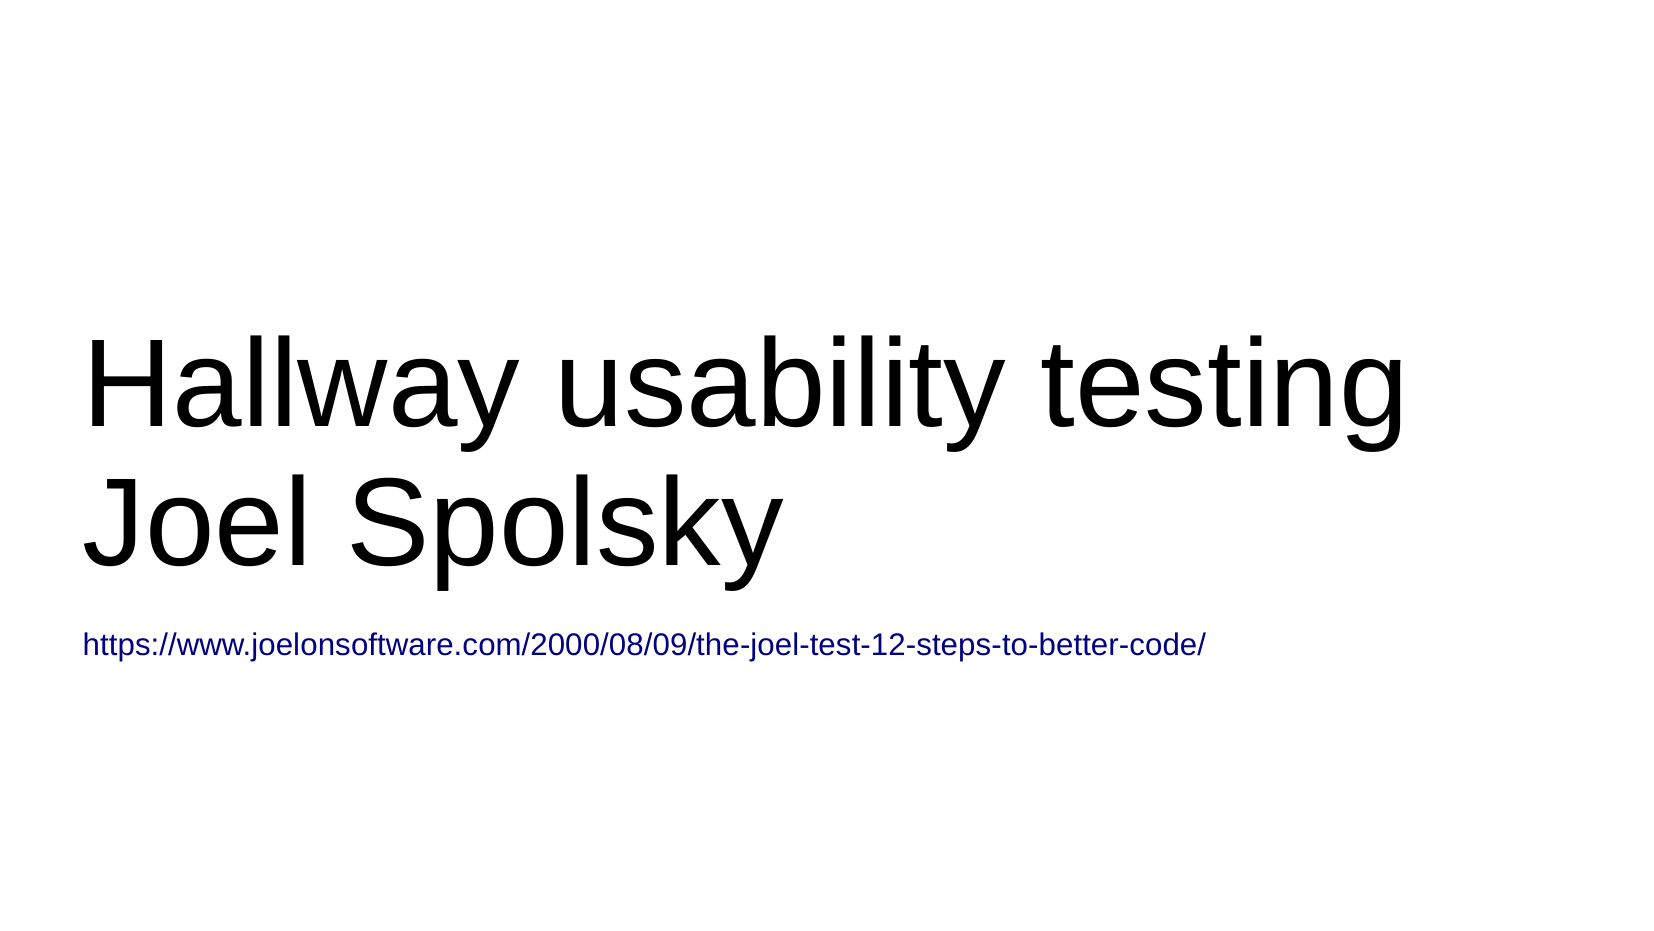

# Hallway usability testing
Joel Spolsky
https://www.joelonsoftware.com/2000/08/09/the-joel-test-12-steps-to-better-code/